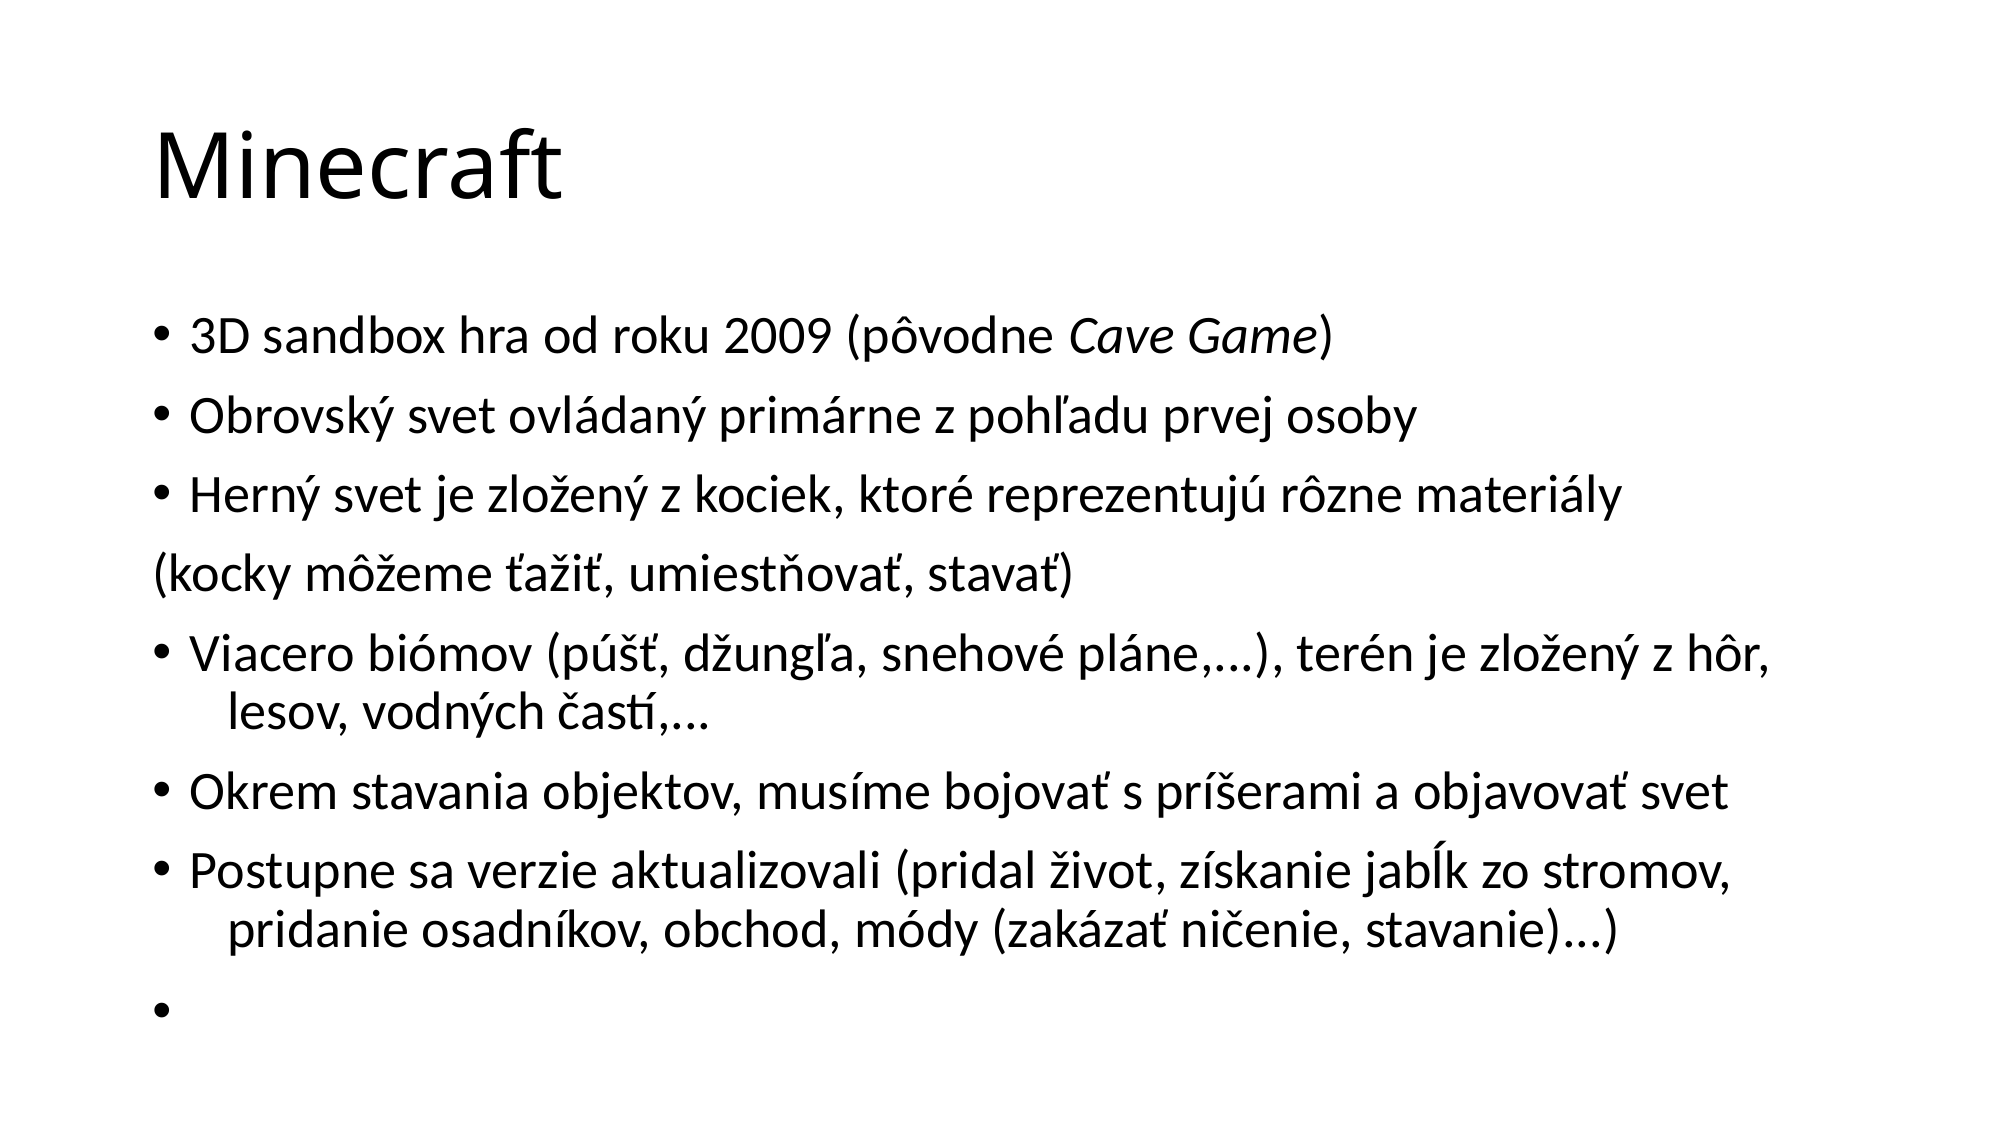

# Minecraft
3D sandbox hra od roku 2009 (pôvodne Cave Game)
Obrovský svet ovládaný primárne z pohľadu prvej osoby
Herný svet je zložený z kociek, ktoré reprezentujú rôzne materiály
(kocky môžeme ťažiť, umiestňovať, stavať)
Viacero biómov (púšť, džungľa, snehové pláne,...), terén je zložený z hôr, lesov, vodných častí,...
Okrem stavania objektov, musíme bojovať s príšerami a objavovať svet
Postupne sa verzie aktualizovali (pridal život, získanie jabĺk zo stromov, pridanie osadníkov, obchod, módy (zakázať ničenie, stavanie)...)